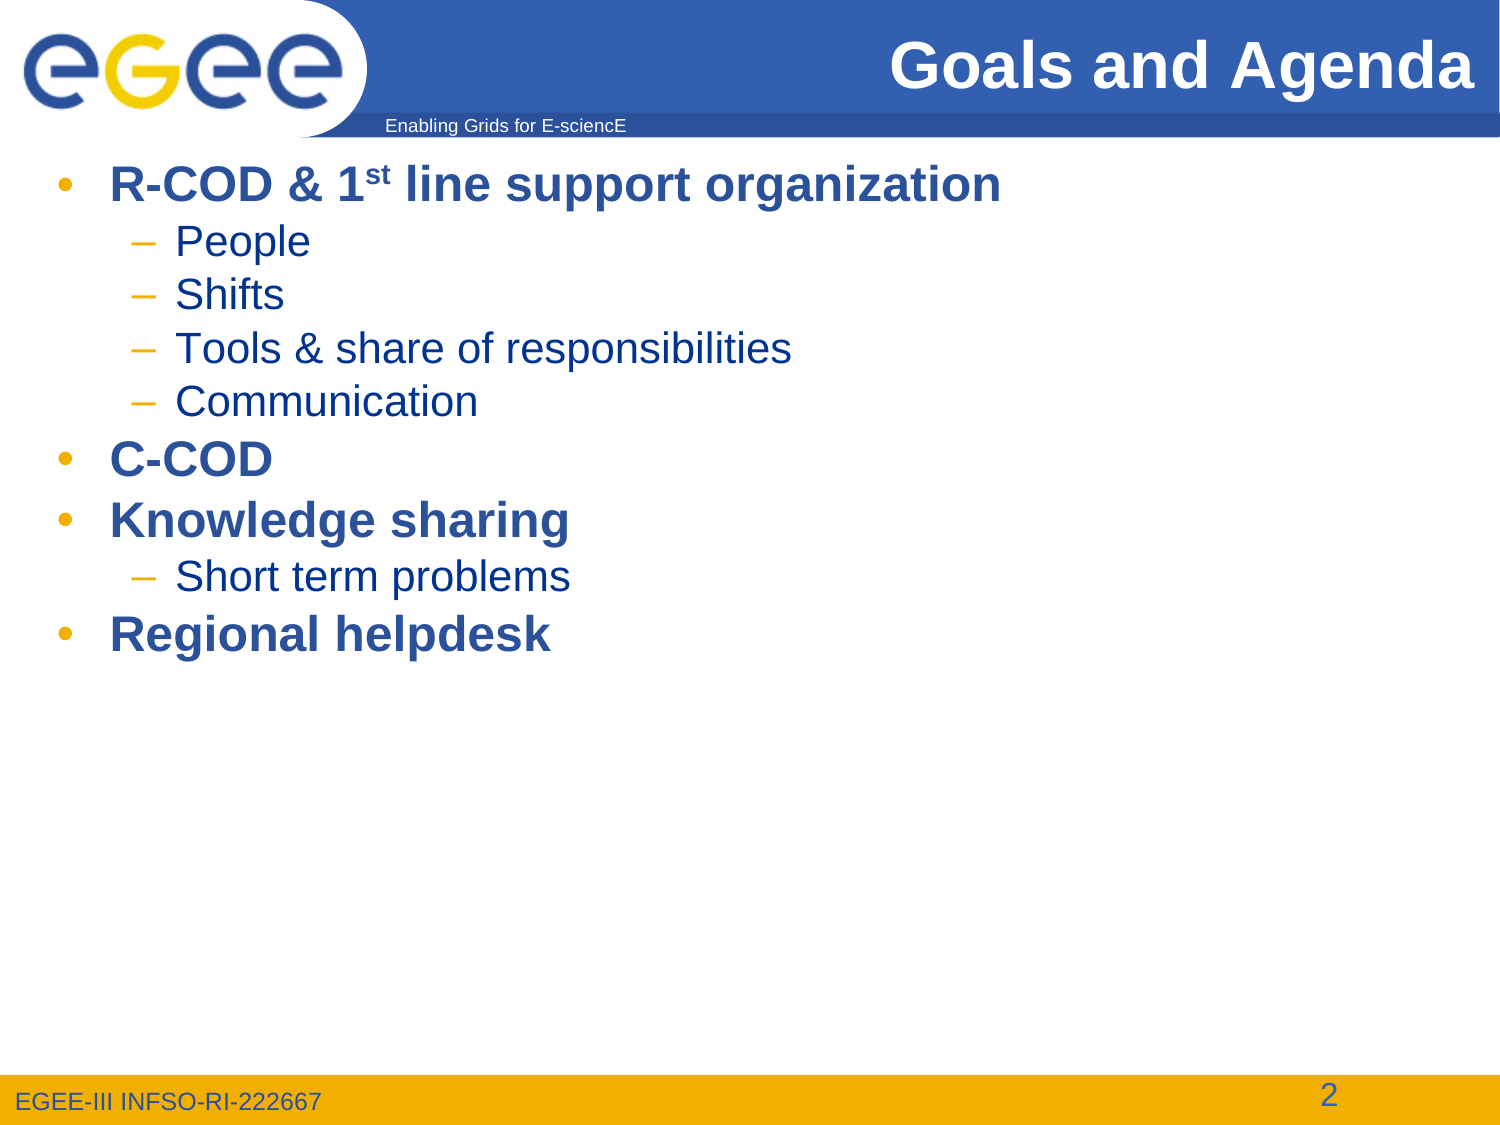

# Goals and Agenda
R-COD & 1st line support organization
People
Shifts
Tools & share of responsibilities
Communication
C-COD
Knowledge sharing
Short term problems
Regional helpdesk
2